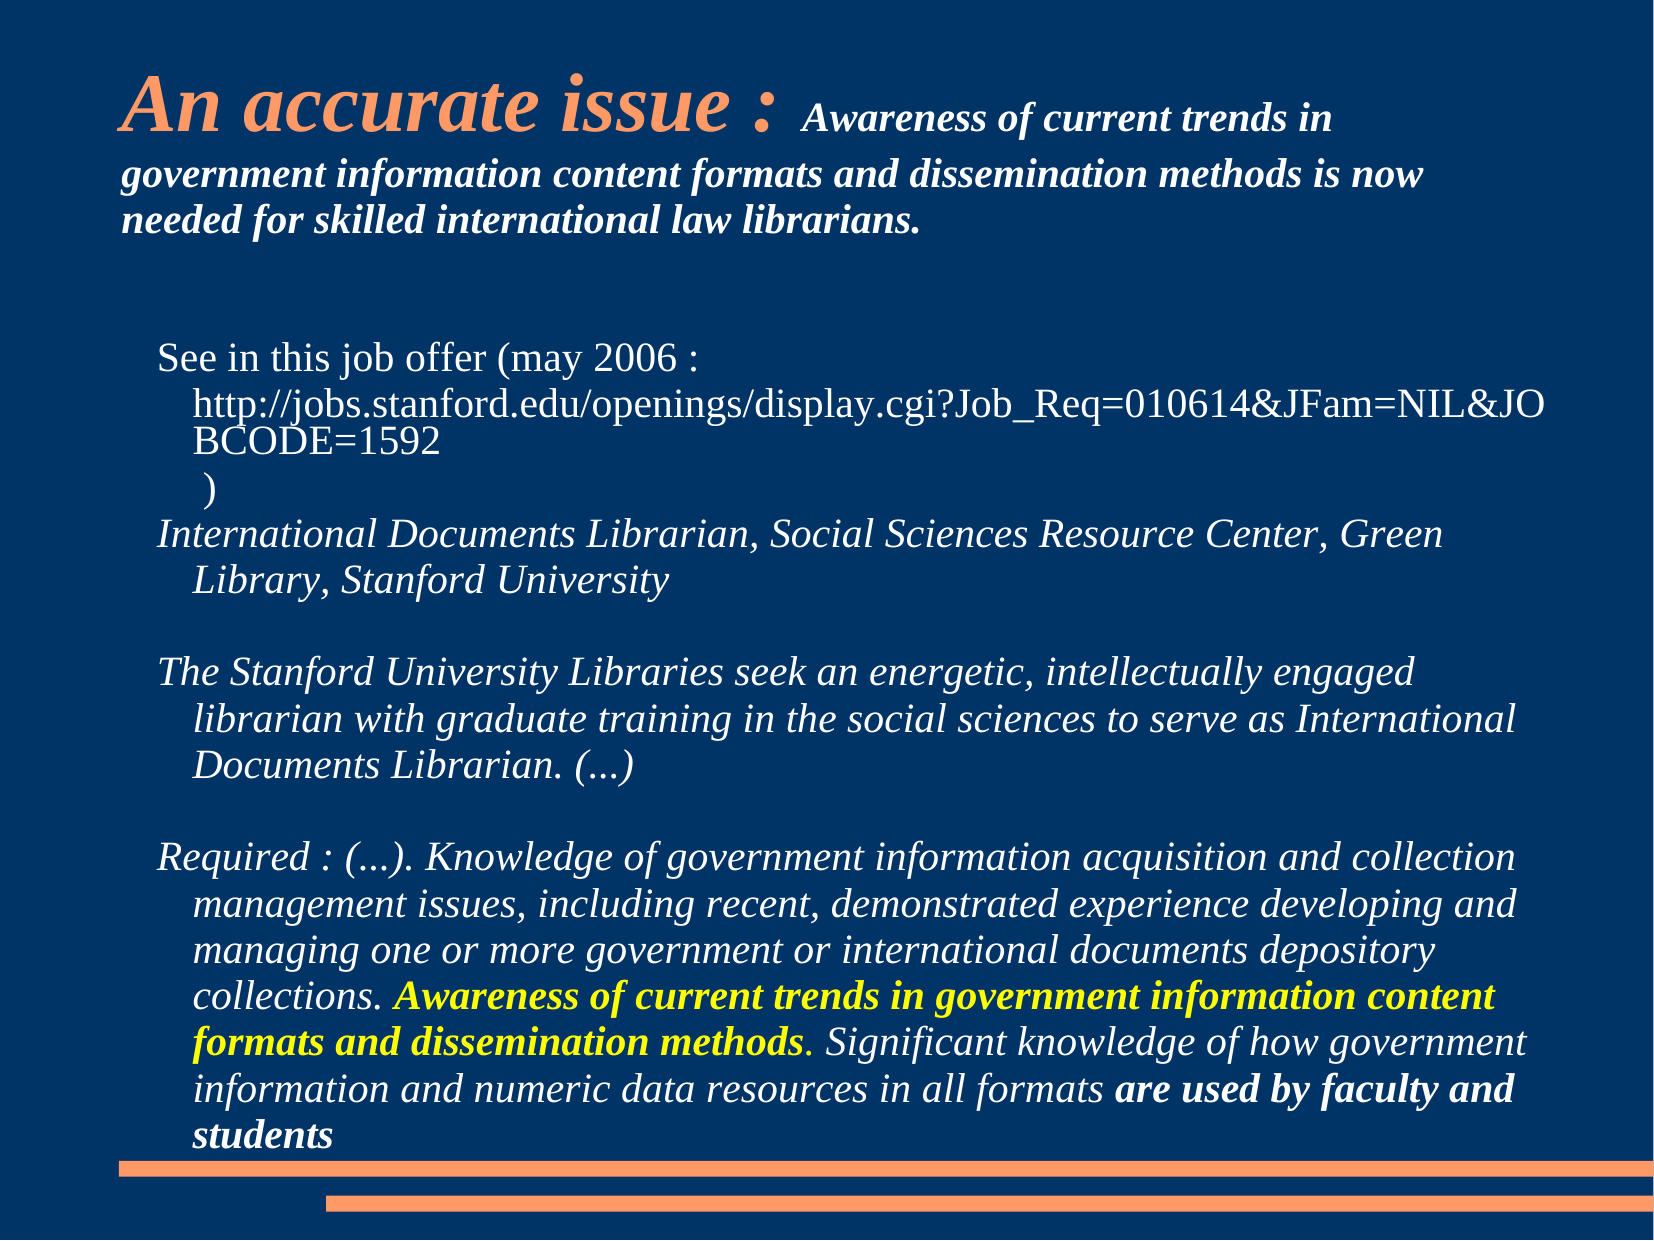

# An accurate issue : Awareness of current trends in government information content formats and dissemination methods is now needed for skilled international law librarians.
See in this job offer (may 2006 : http://jobs.stanford.edu/openings/display.cgi?Job_Req=010614&JFam=NIL&JOBCODE=1592 )
International Documents Librarian, Social Sciences Resource Center, Green Library, Stanford University
The Stanford University Libraries seek an energetic, intellectually engaged librarian with graduate training in the social sciences to serve as International Documents Librarian. (...)
Required : (...). Knowledge of government information acquisition and collection management issues, including recent, demonstrated experience developing and managing one or more government or international documents depository collections. Awareness of current trends in government information content formats and dissemination methods. Significant knowledge of how government information and numeric data resources in all formats are used by faculty and students